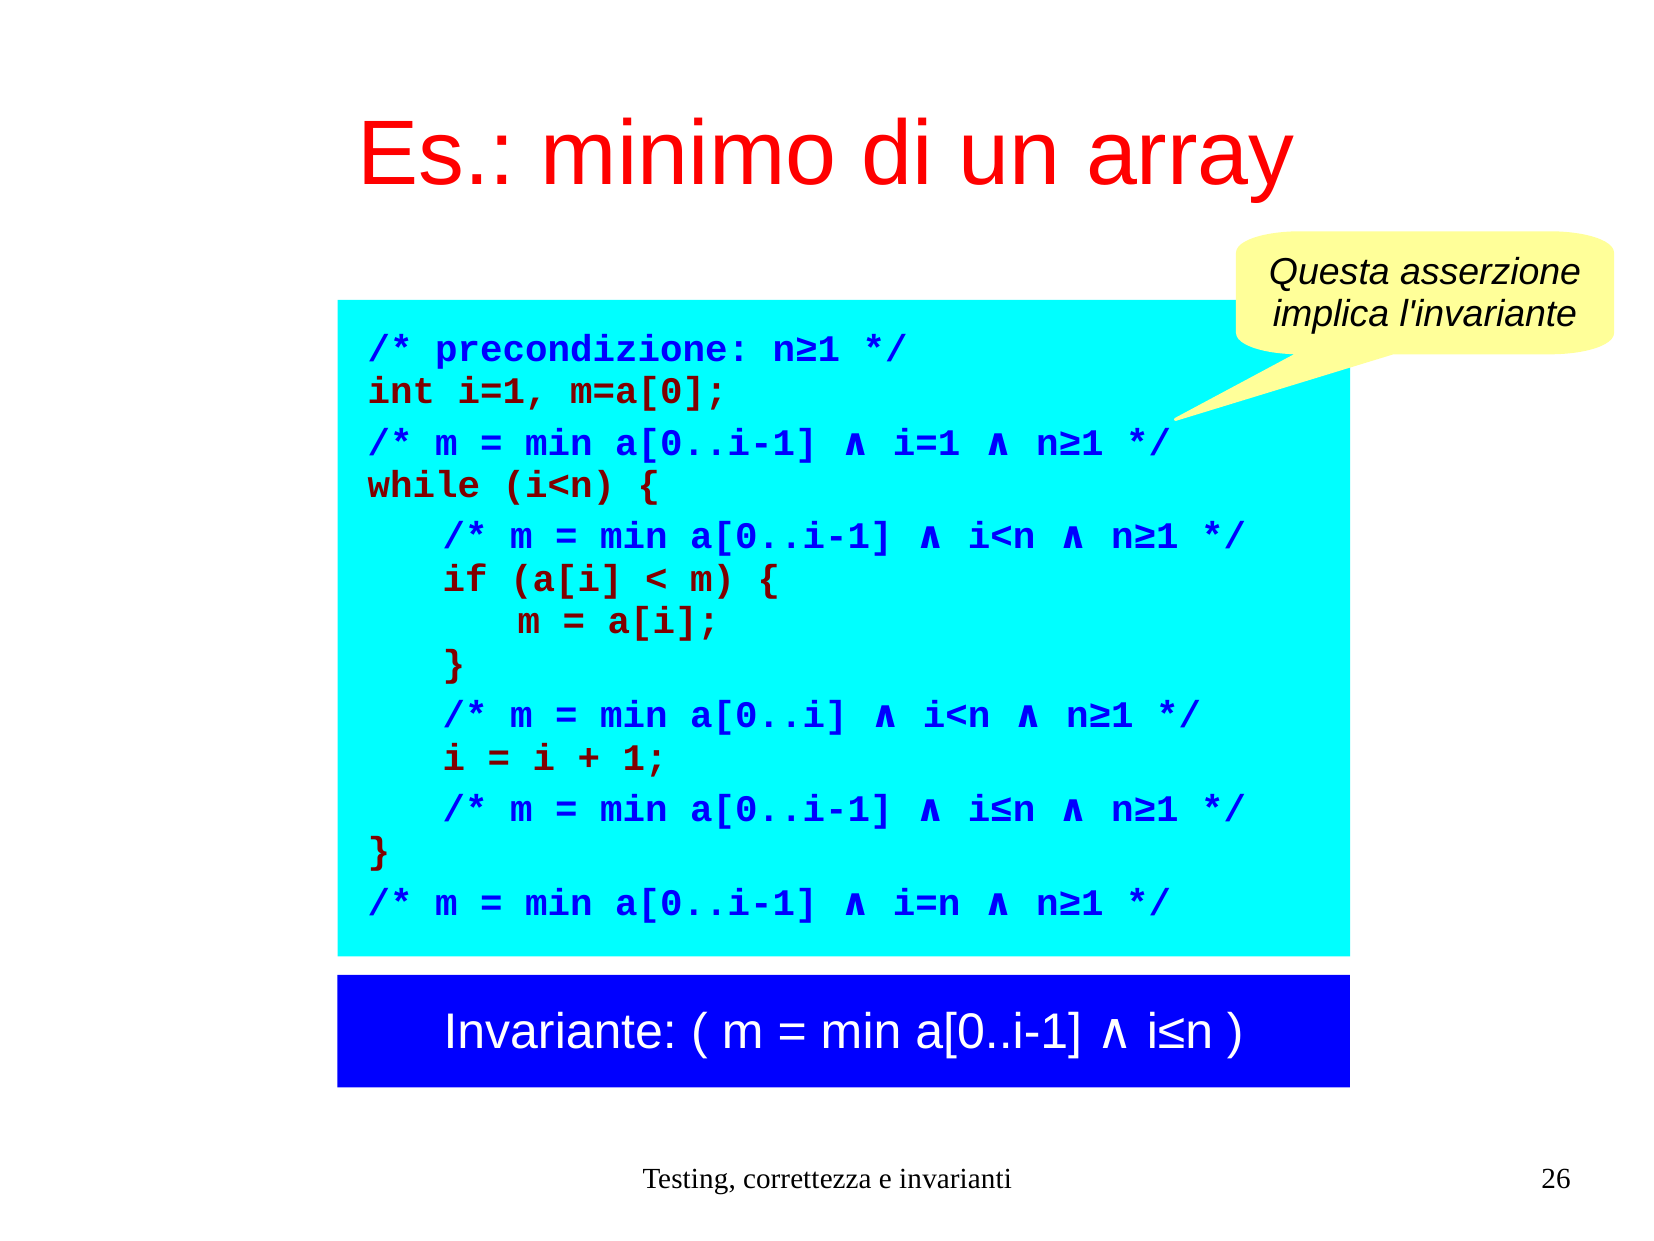

# Es.: minimo di un array
Questa asserzione implica l'invariante
/* precondizione: n≥1 */
int i=1, m=a[0];
/* m = min a[0..i-1] ∧ i=1 ∧ n≥1 */
while (i<n) {
	/* m = min a[0..i-1] ∧ i<n ∧ n≥1 */
	if (a[i] < m) {
		m = a[i];
	}
	/* m = min a[0..i] ∧ i<n ∧ n≥1 */
	i = i + 1;
	/* m = min a[0..i-1] ∧ i≤n ∧ n≥1 */
}
/* m = min a[0..i-1] ∧ i=n ∧ n≥1 */
Invariante: ( m = min a[0..i-1] ∧ i≤n )
Testing, correttezza e invarianti
26